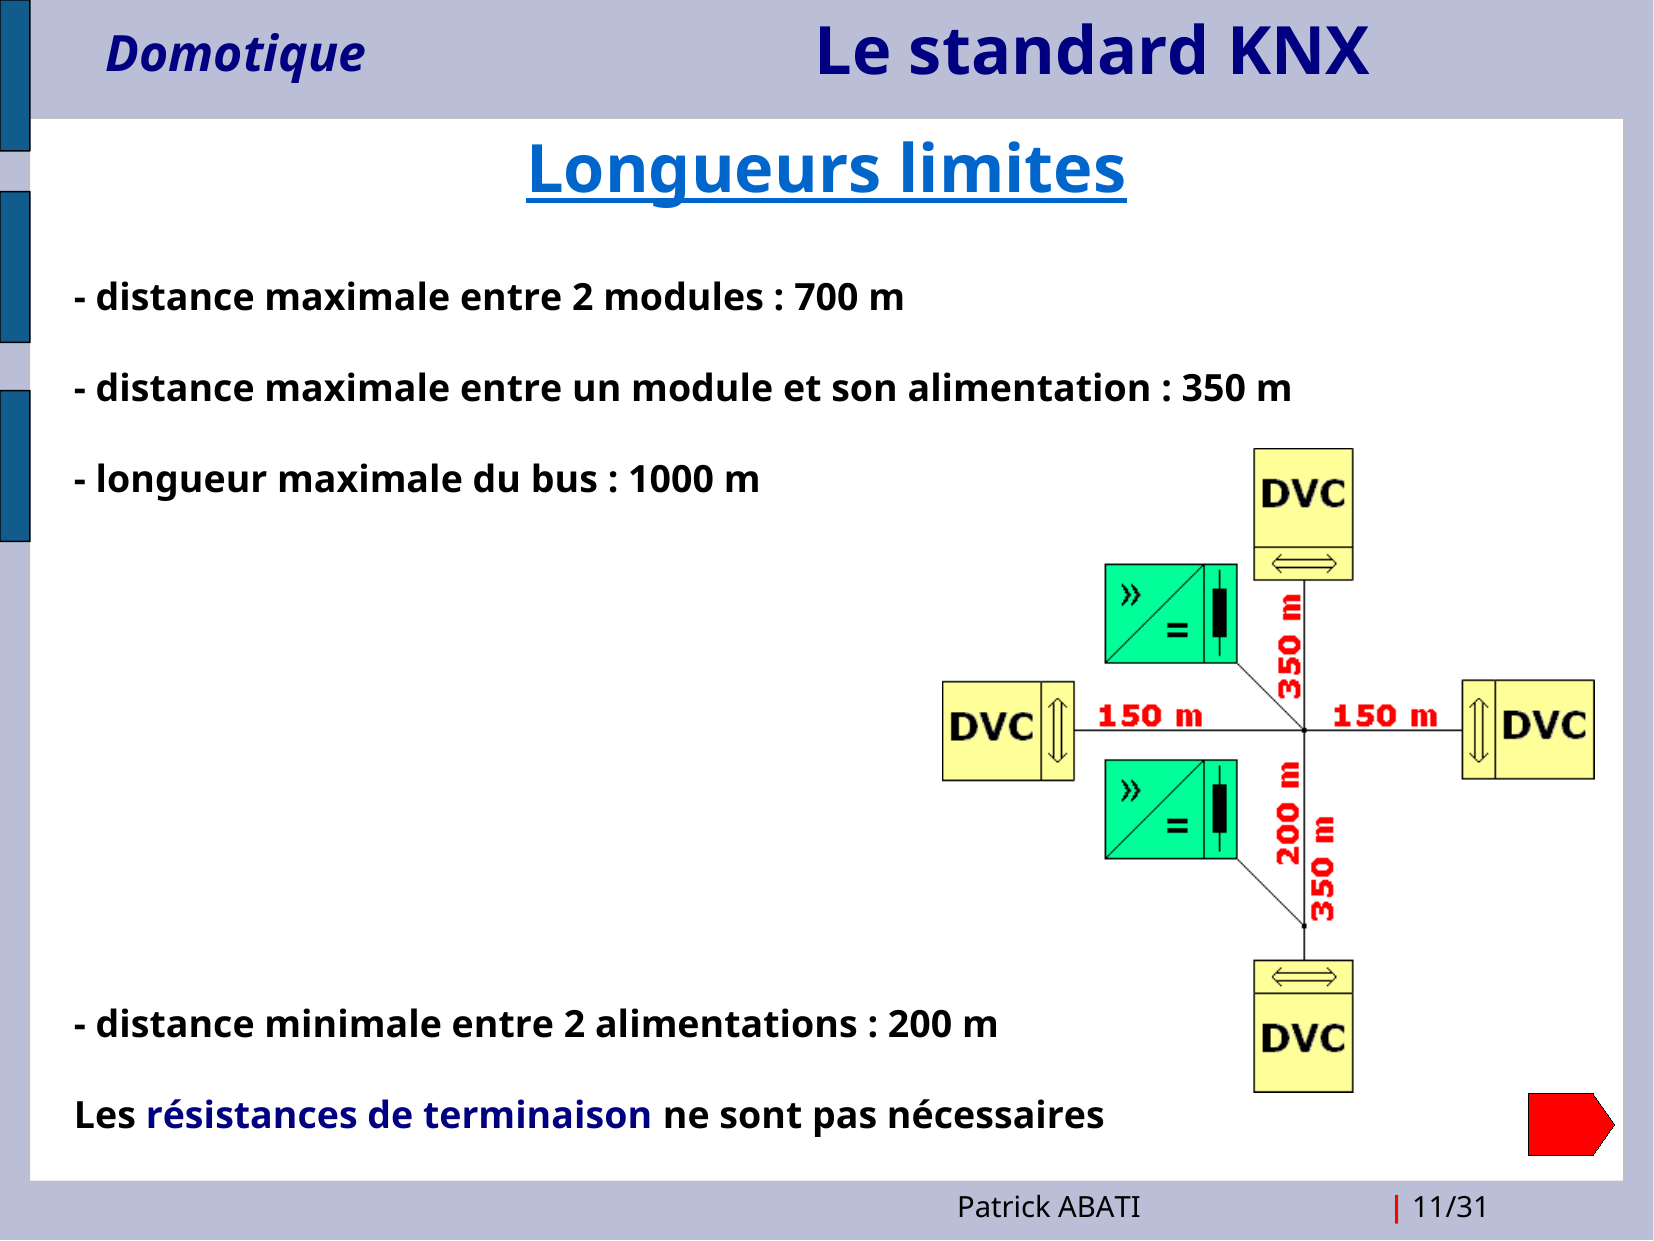

Longueurs limites
- distance maximale entre 2 modules : 700 m
- distance maximale entre un module et son alimentation : 350 m
- longueur maximale du bus : 1000 m
- distance minimale entre 2 alimentations : 200 m
Les résistances de terminaison ne sont pas nécessaires